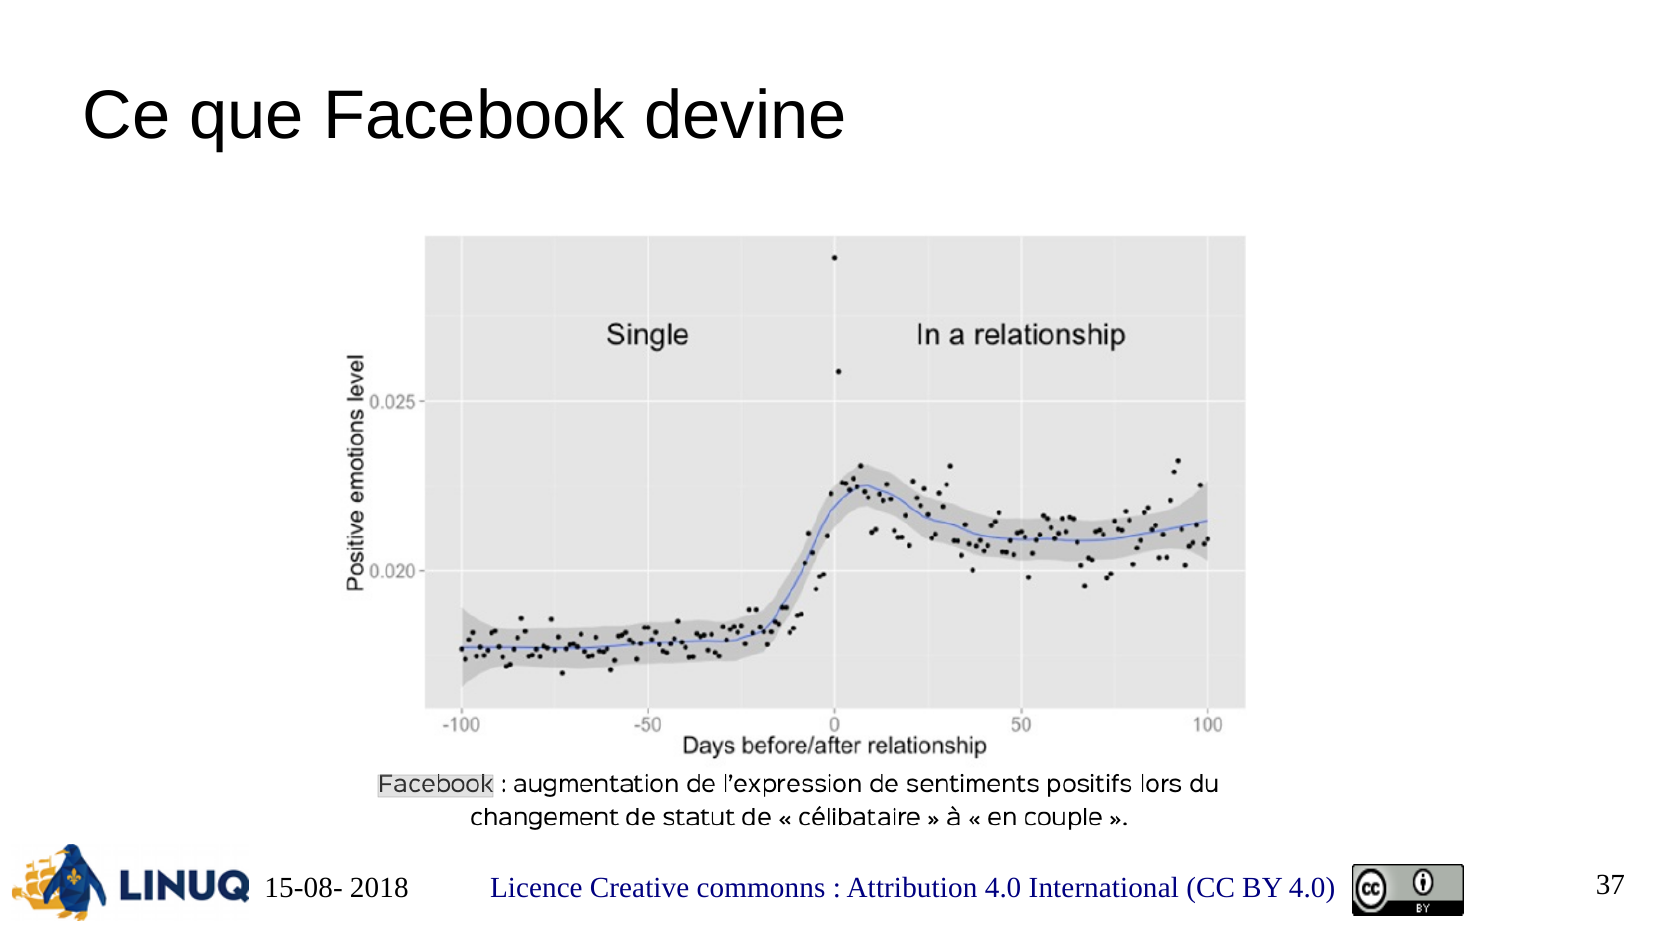

# Ce que Facebook devine
37
15-08- 2018